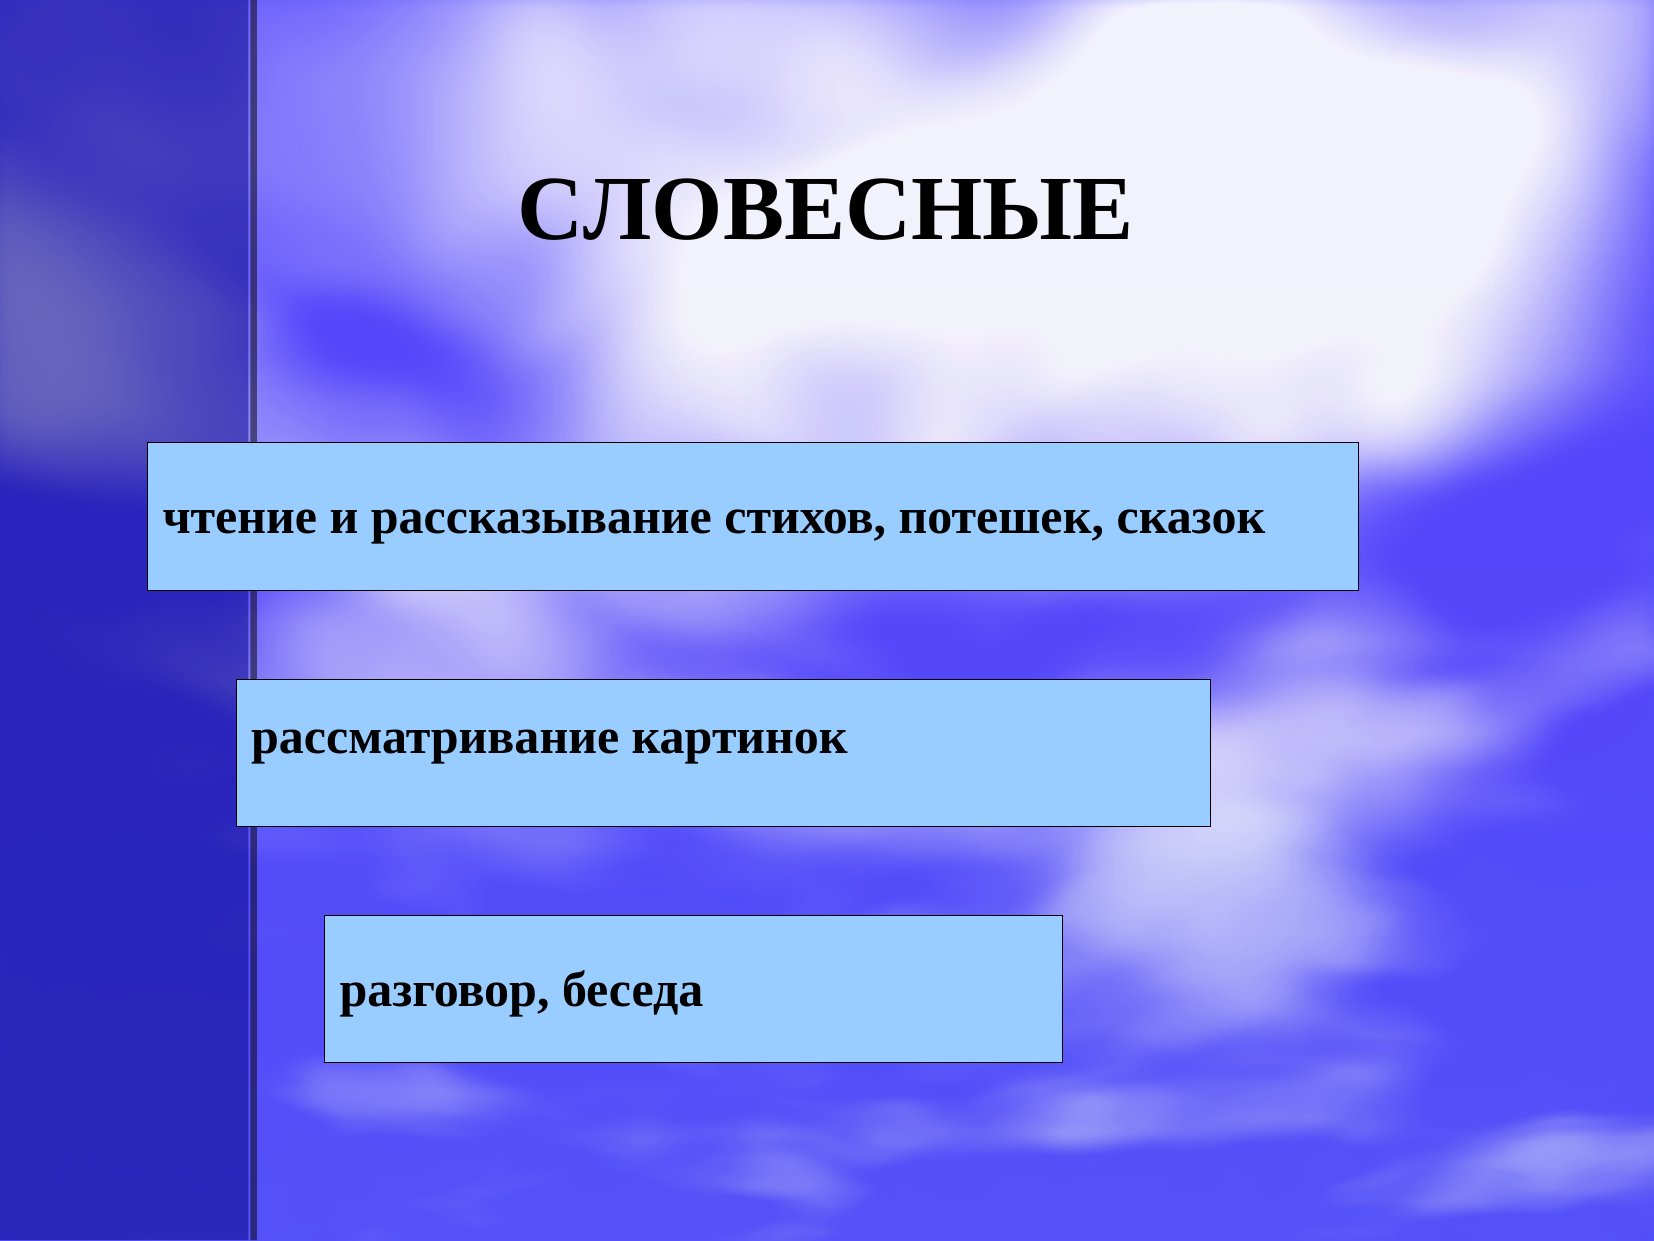

# СЛОВЕСНЫЕ
чтение и рассказывание стихов, потешек, сказок
рассматривание картинок
разговор, беседа